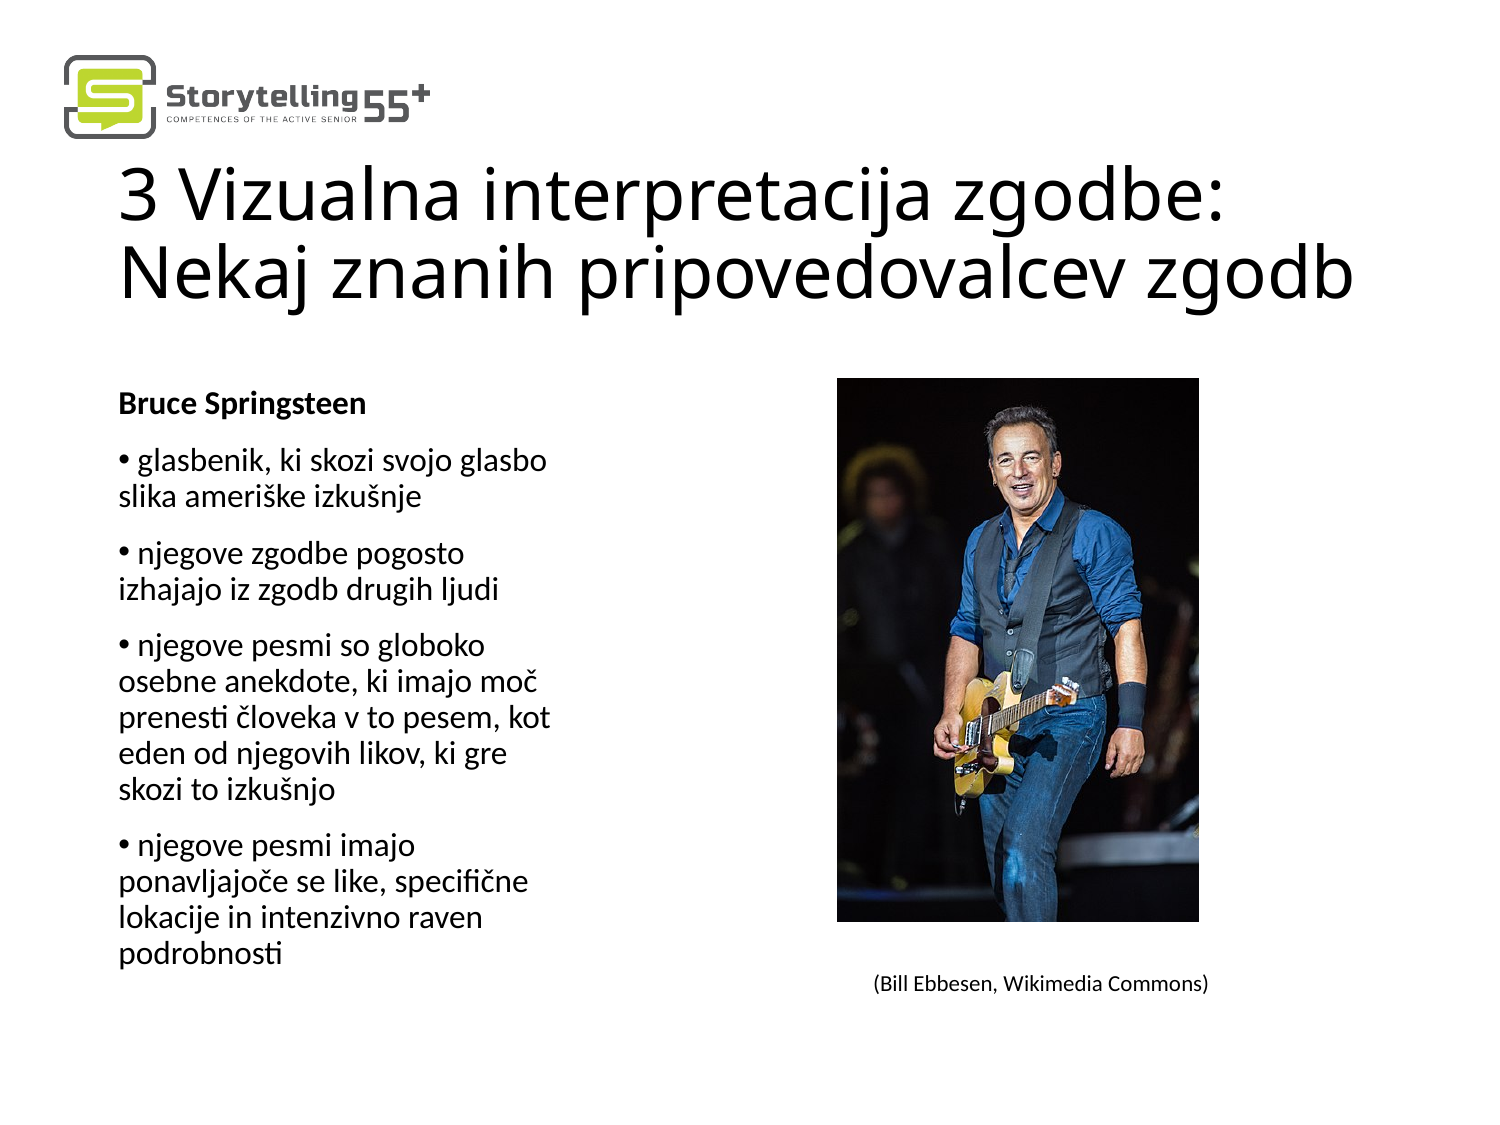

# 3 Vizualna interpretacija zgodbe: Nekaj znanih pripovedovalcev zgodb
Bruce Springsteen
 glasbenik, ki skozi svojo glasbo slika ameriške izkušnje
 njegove zgodbe pogosto izhajajo iz zgodb drugih ljudi
 njegove pesmi so globoko osebne anekdote, ki imajo moč prenesti človeka v to pesem, kot eden od njegovih likov, ki gre skozi to izkušnjo
 njegove pesmi imajo ponavljajoče se like, specifične lokacije in intenzivno raven podrobnosti
 (Bill Ebbesen, Wikimedia Commons)